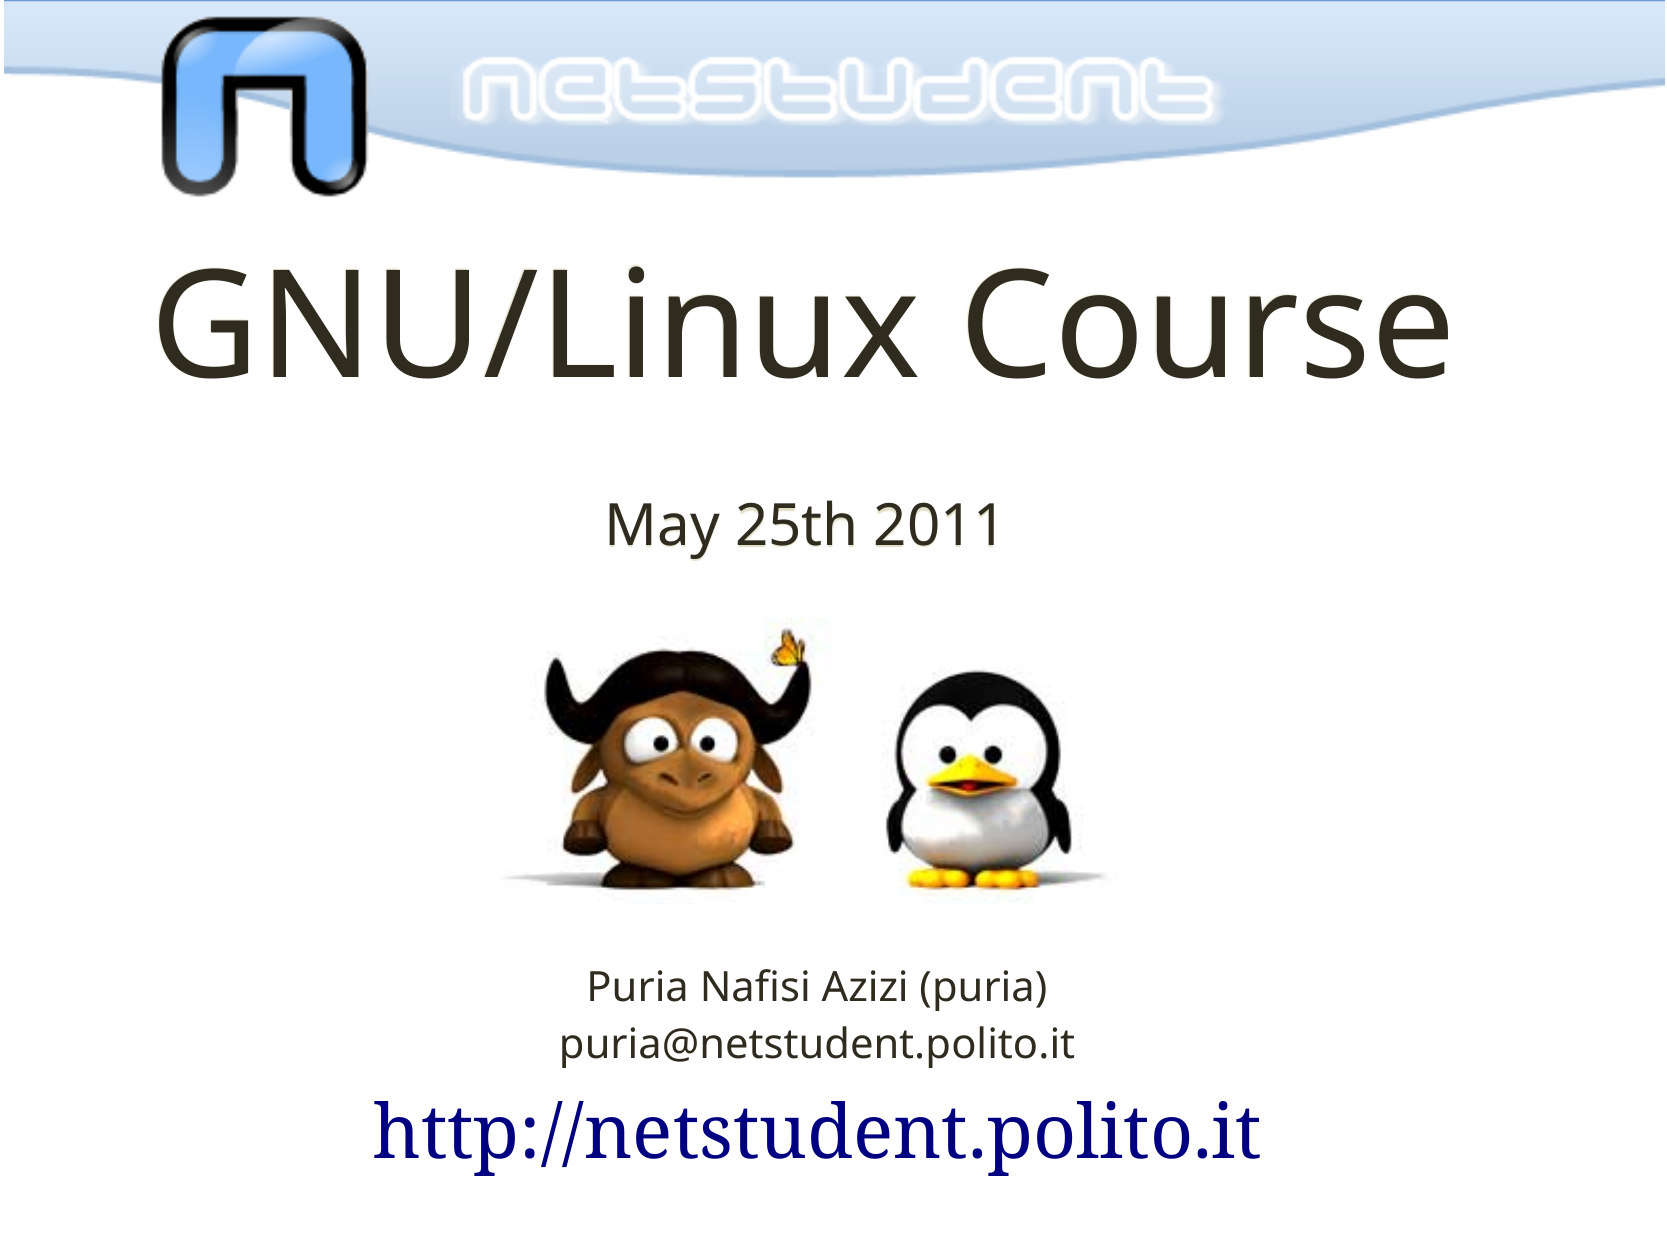

# GNU/Linux Course
May 25th 2011
Puria Nafisi Azizi (puria) puria@netstudent.polito.it
http://netstudent.polito.it